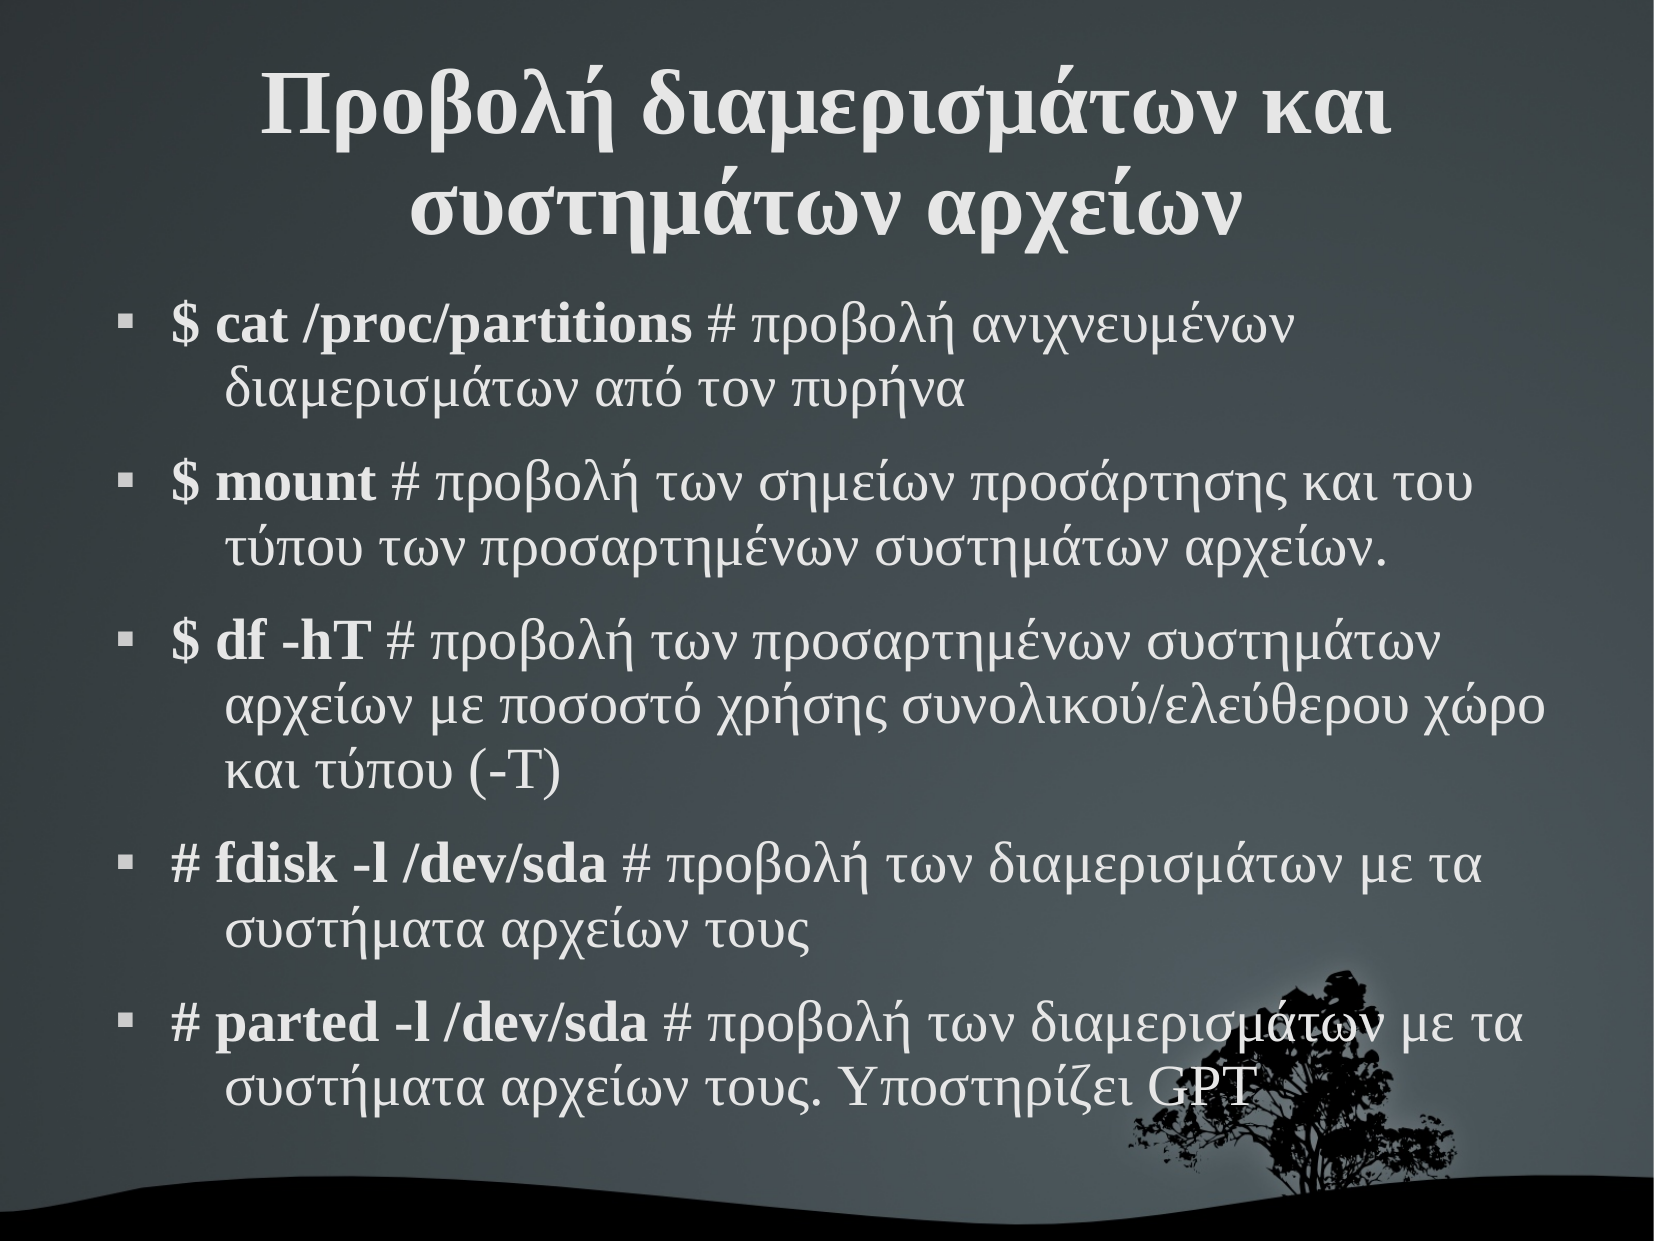

# Προβολή διαμερισμάτων και συστημάτων αρχείων
$ cat /proc/partitions # προβολή ανιχνευμένων διαμερισμάτων από τον πυρήνα
$ mount # προβολή των σημείων προσάρτησης και του τύπου των προσαρτημένων συστημάτων αρχείων.
$ df -hT # προβολή των προσαρτημένων συστημάτων αρχείων με ποσοστό χρήσης συνολικού/ελεύθερου χώρο και τύπου (-Τ)
# fdisk -l /dev/sda # προβολή των διαμερισμάτων με τα συστήματα αρχείων τους
# parted -l /dev/sda # προβολή των διαμερισμάτων με τα συστήματα αρχείων τους. Υποστηρίζει GPT